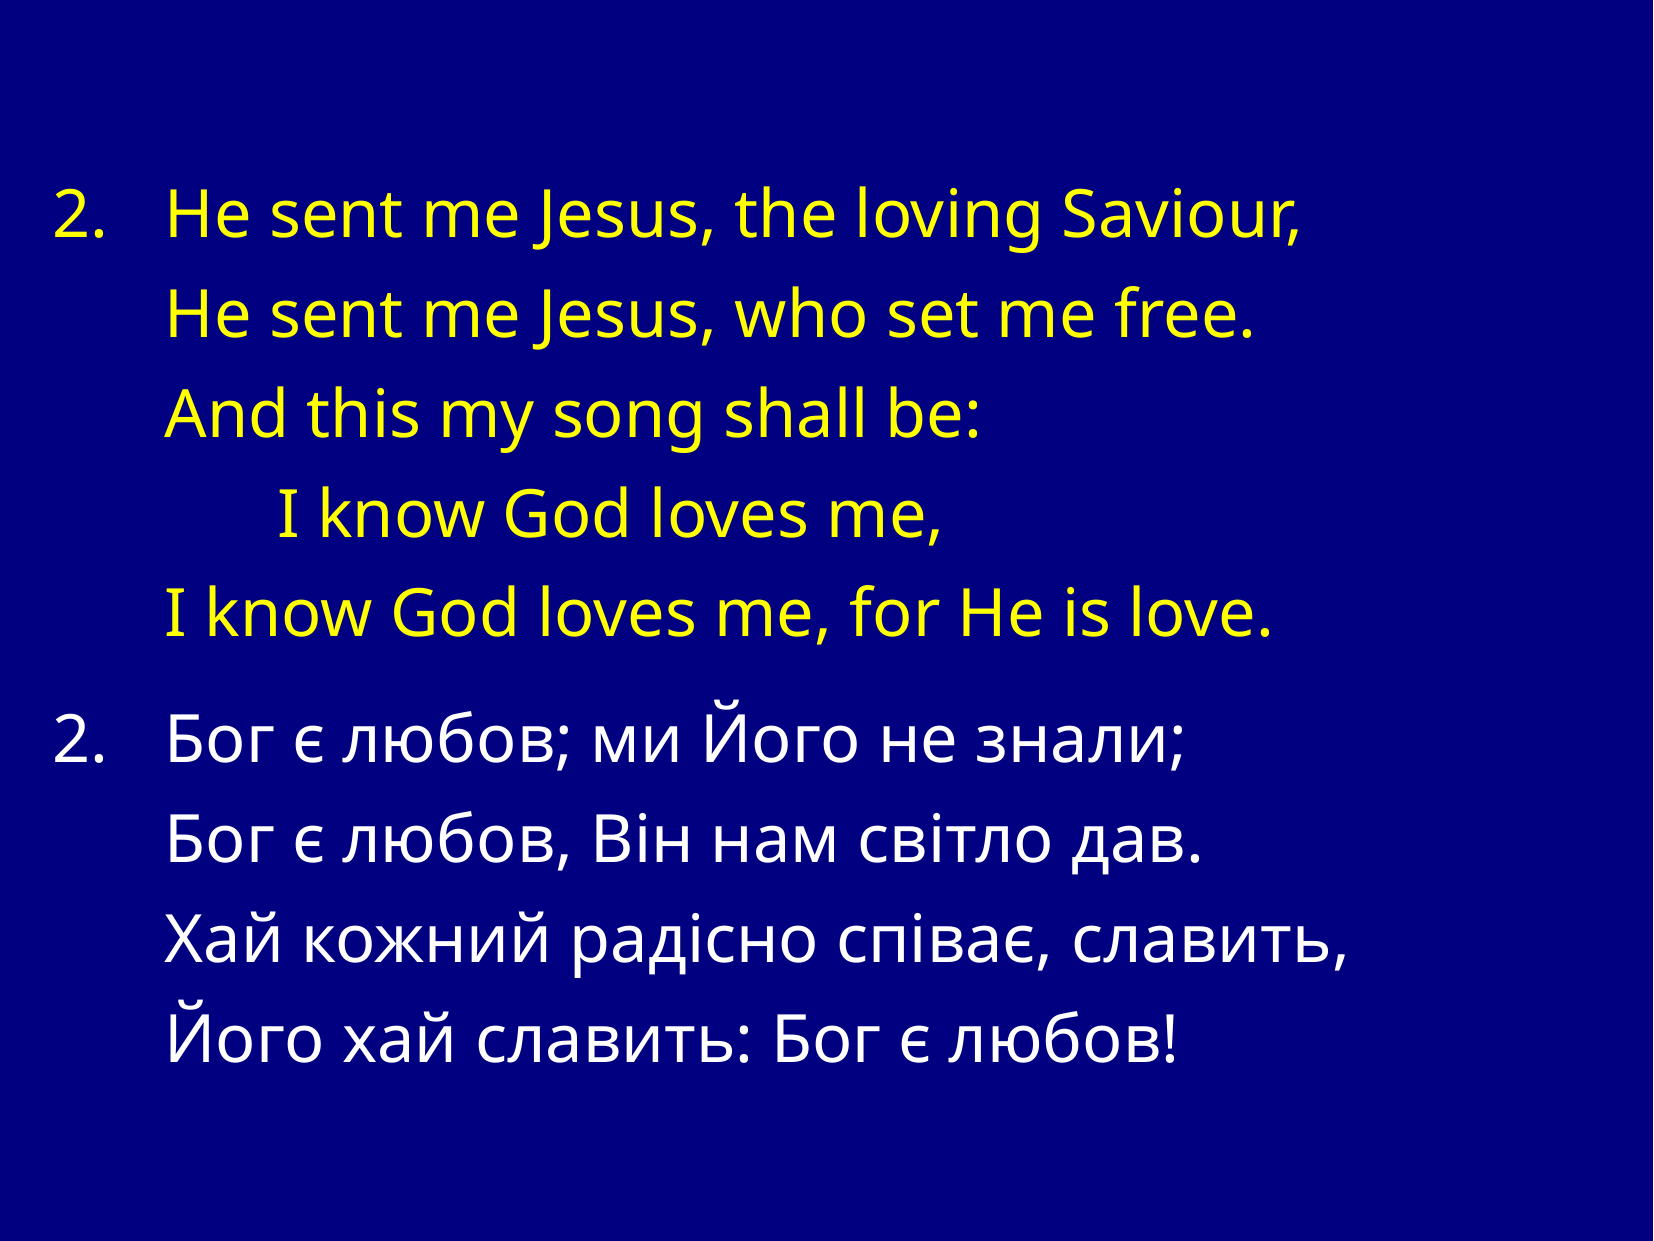

2.	He sent me Jesus, the loving Saviour,
	He sent me Jesus, who set me free.
	And this my song shall be:
		I know God loves me,
	I know God loves me, for He is love.
2.	Бог є любов; ми Його не знали;
	Бог є любов, Він нам світло дав.
	Хай кожний радісно співає, славить,
	Його хай славить: Бог є любов!